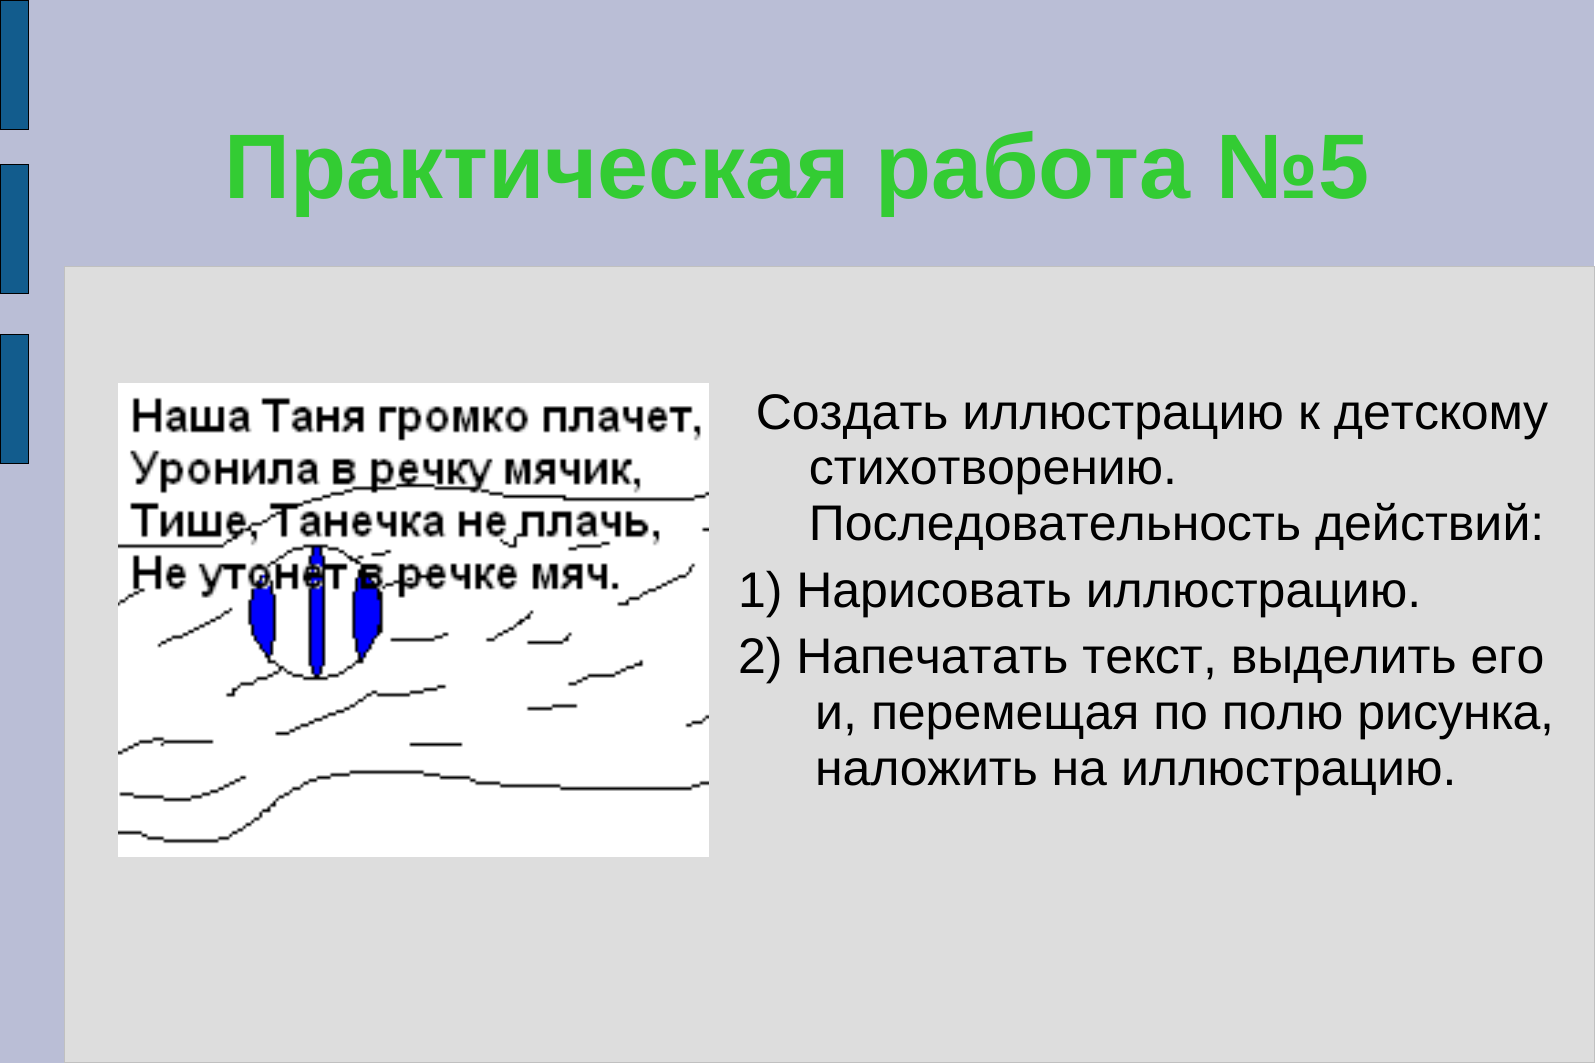

# Практическая работа №5
Создать иллюстрацию к детскому стихотворению. Последовательность действий:
1) Нарисовать иллюстрацию.
2) Напечатать текст, выделить его и, перемещая по полю рисунка, наложить на иллюстрацию.